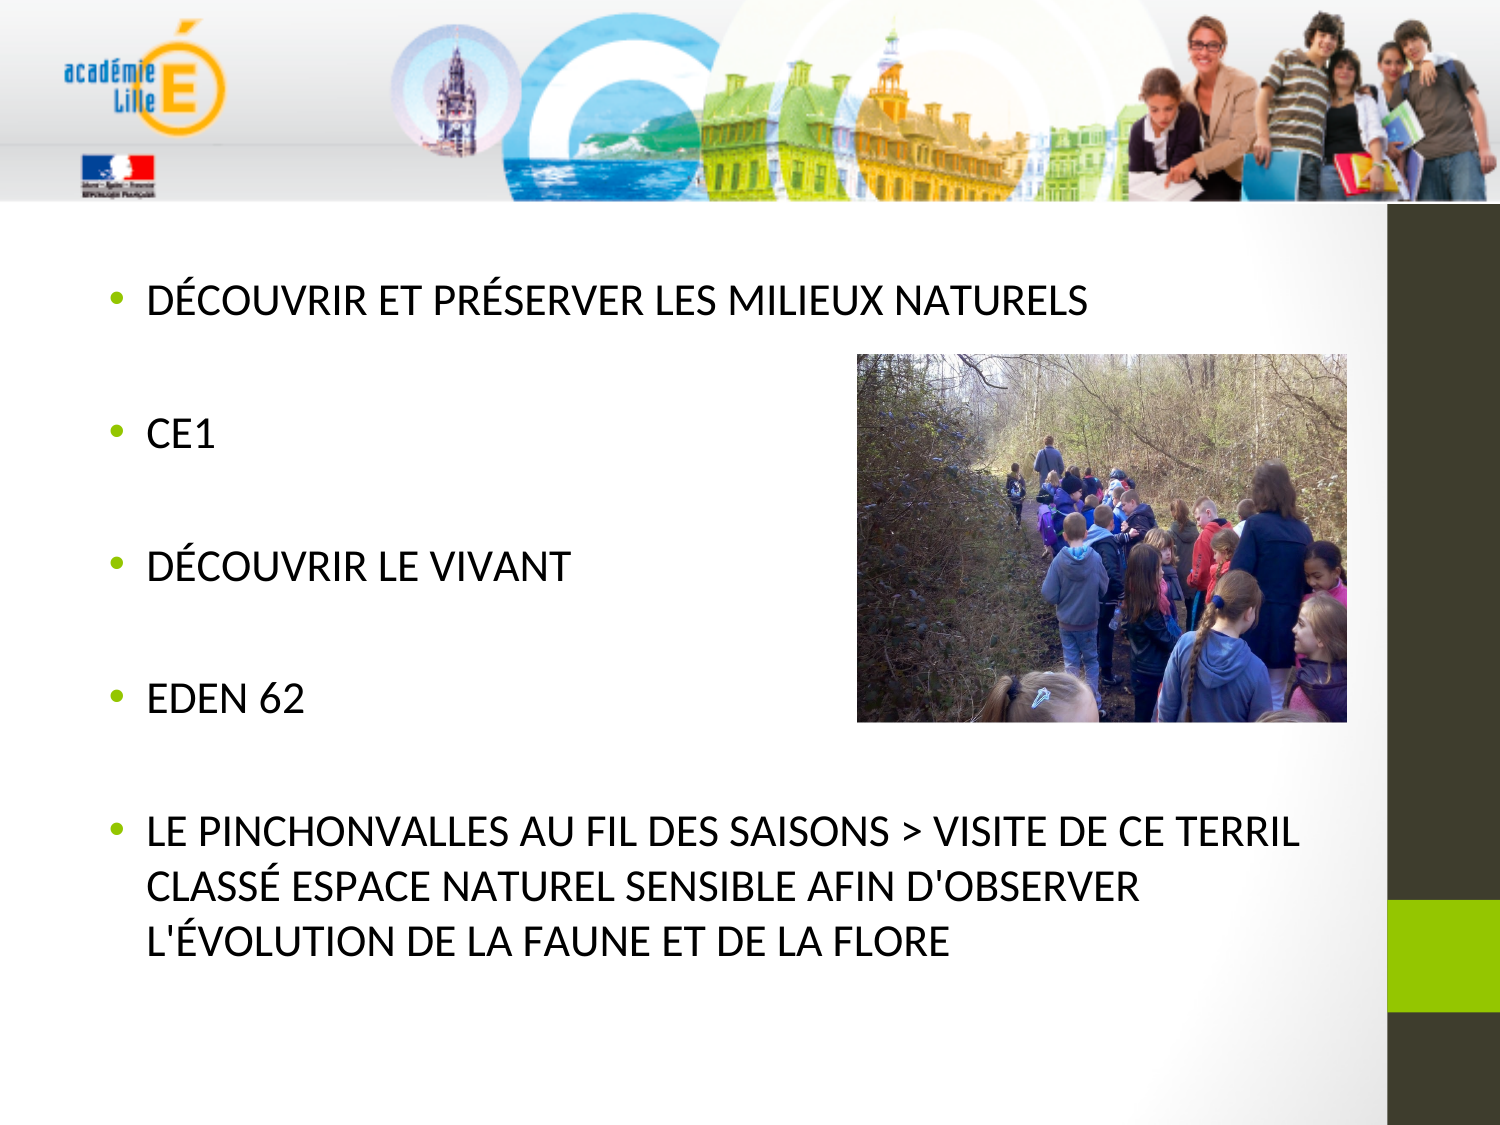

# DÉCOUVRIR ET PRÉSERVER LES MILIEUX NATURELS
CE1
DÉCOUVRIR LE VIVANT
EDEN 62
LE PINCHONVALLES AU FIL DES SAISONS > VISITE DE CE TERRIL CLASSÉ ESPACE NATUREL SENSIBLE AFIN D'OBSERVER L'ÉVOLUTION DE LA FAUNE ET DE LA FLORE